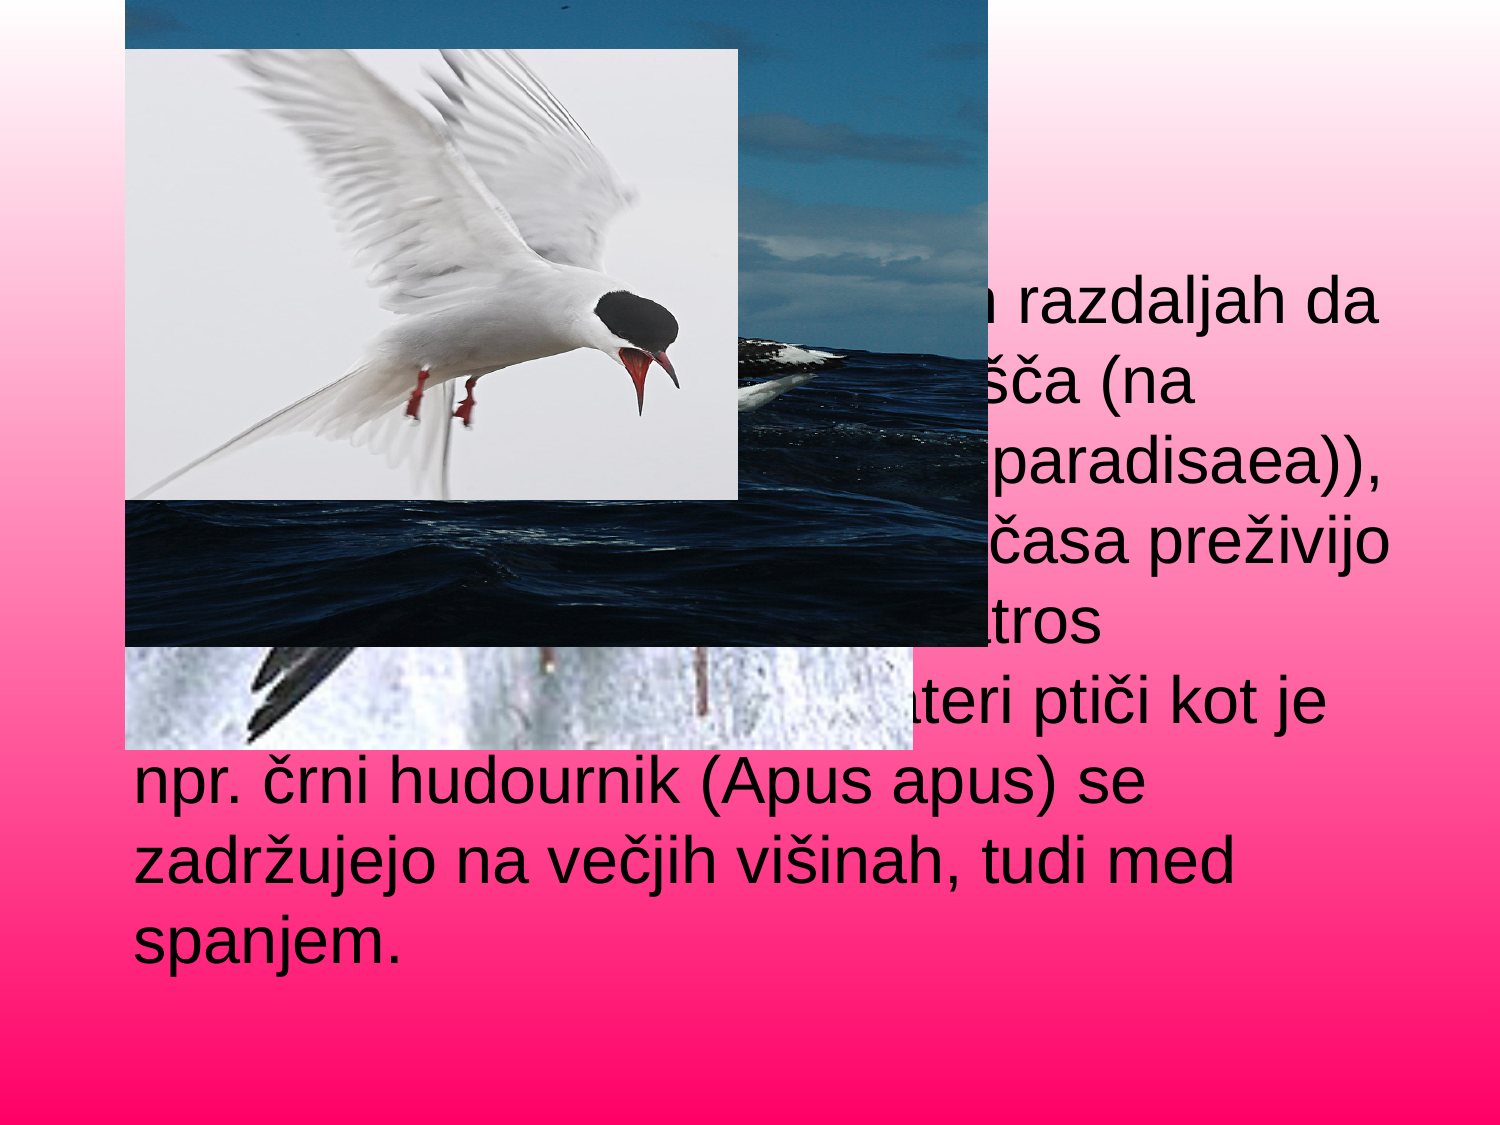

Domovanje
 Veliko ptičev se seli na dolgih razdaljah da si zagotovijo optimalna bivališča (na primer arktična čigra (Sterna paradisaea)), drugi ptiči pa večino svojega časa preživijo na morju (npr. nomadski albatros (Diomedea exulans). Nekateri ptiči kot je npr. črni hudournik (Apus apus) se zadržujejo na večjih višinah, tudi med spanjem.